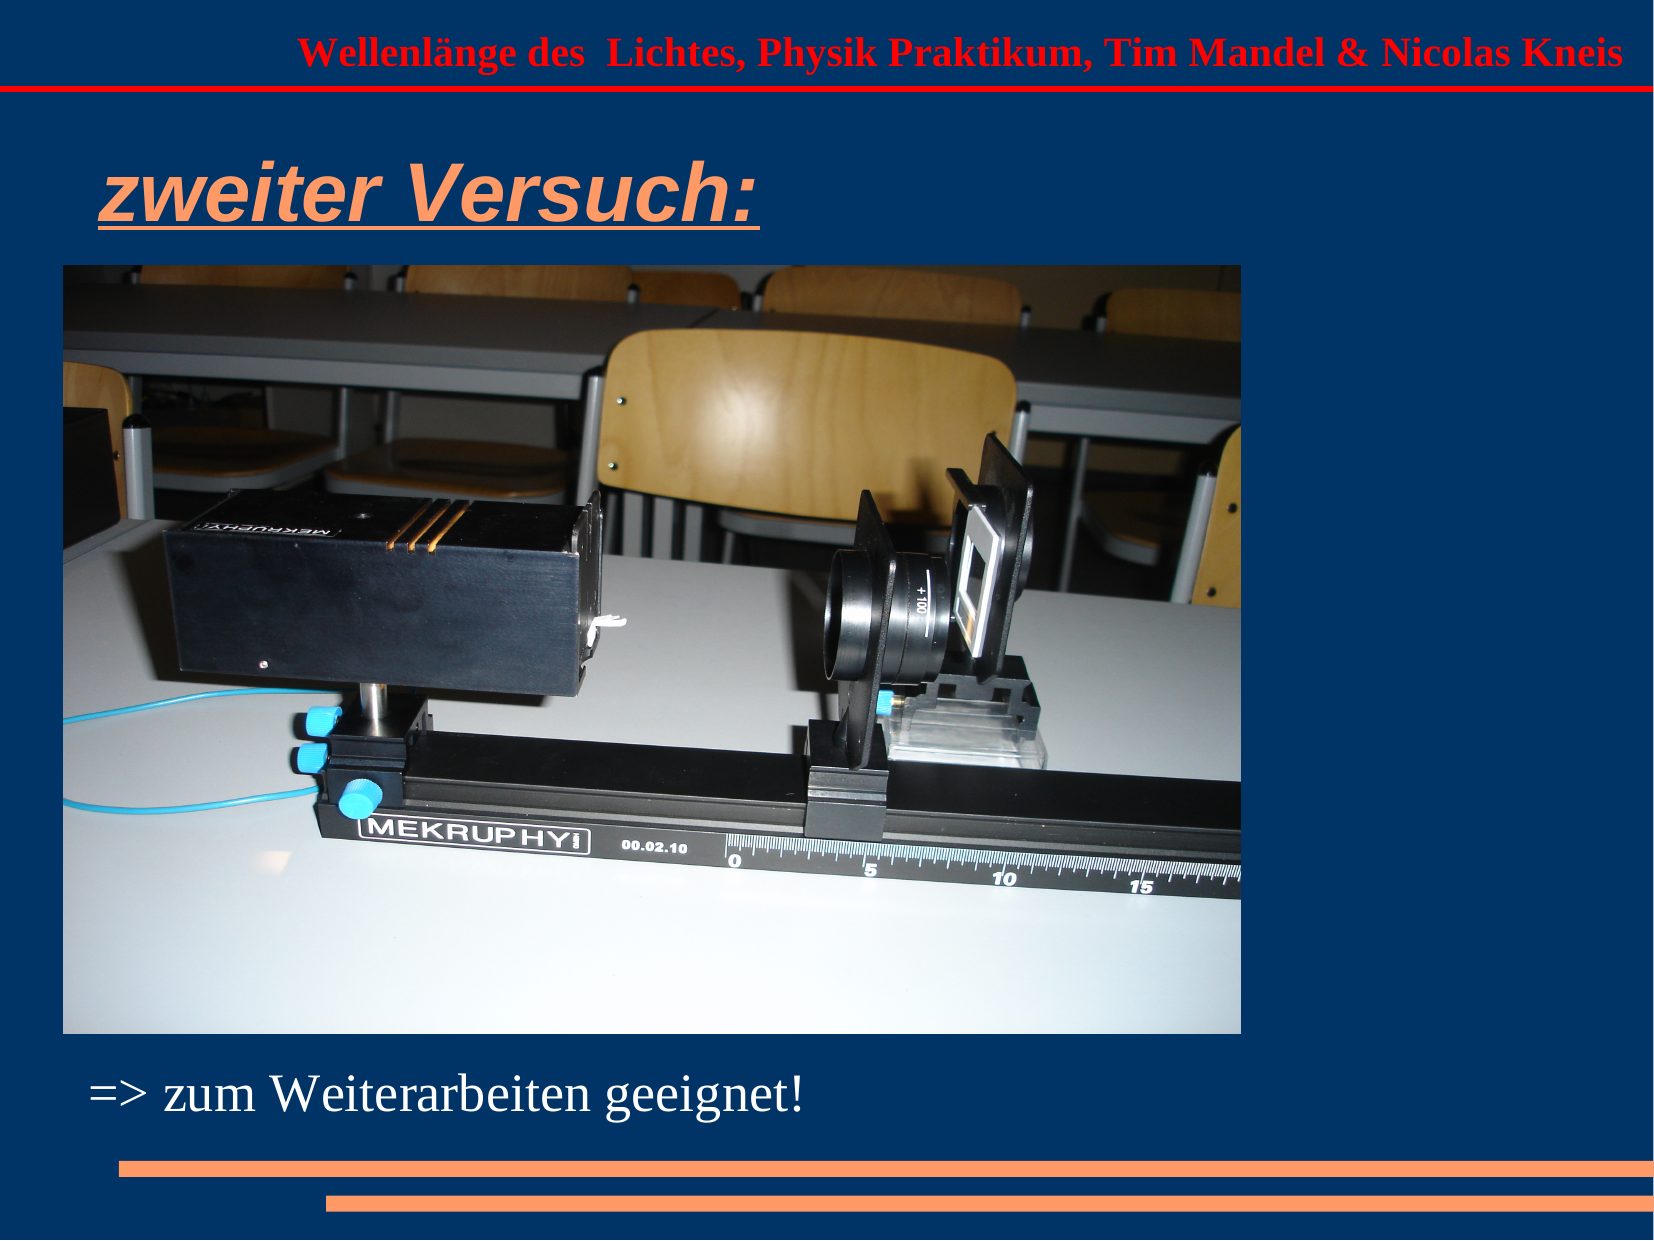

Wellenlänge des Lichtes, Physik Praktikum, Tim Mandel & Nicolas Kneis
# zweiter Versuch:
=> zum Weiterarbeiten geeignet!